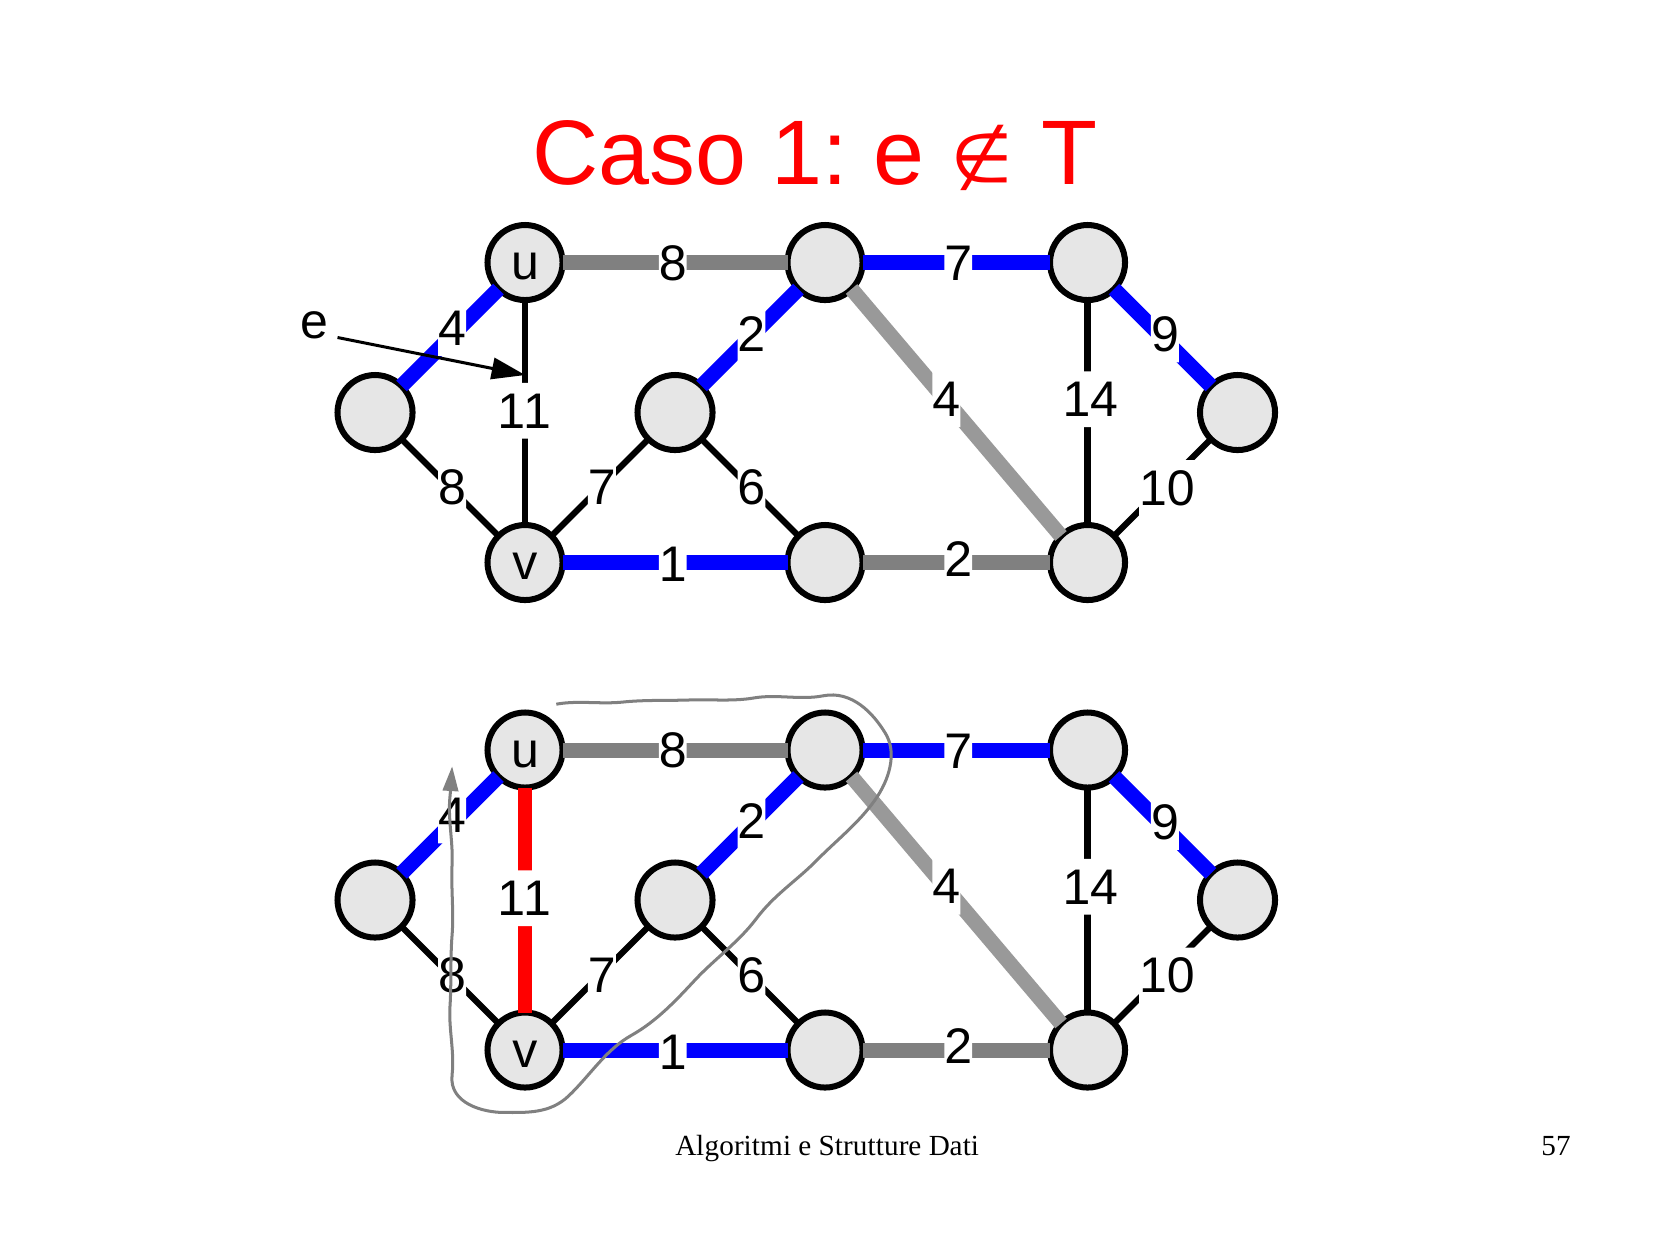

# Caso 1: e  T
u
8
7
e
4
2
9
4
14
11
8
7
6
10
v
2
1
u
8
7
4
2
9
4
14
11
8
7
6
10
v
2
1
Algoritmi e Strutture Dati
57